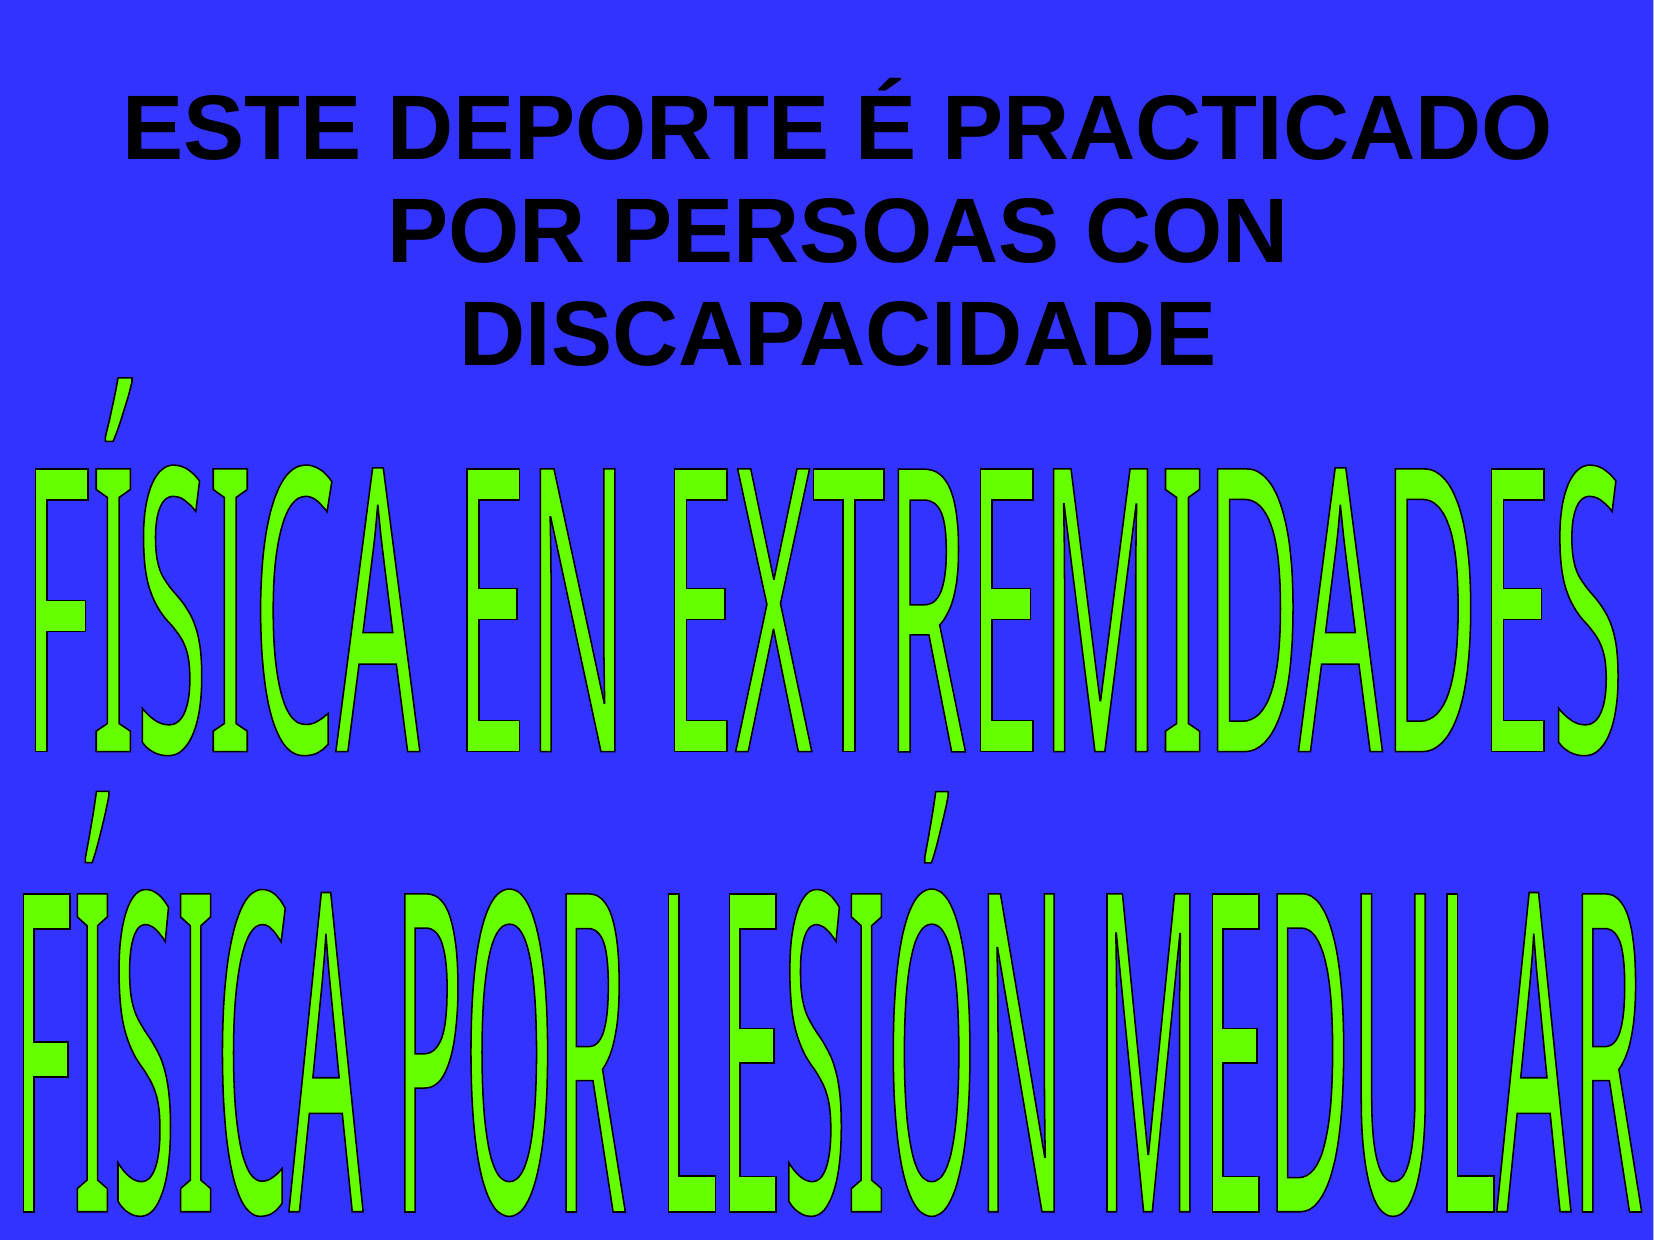

# ESTE DEPORTE É PRACTICADO POR PERSOAS CON DISCAPACIDADE
FÍSICA EN EXTREMIDADES
FÍSICA POR LESIÓN MEDULAR